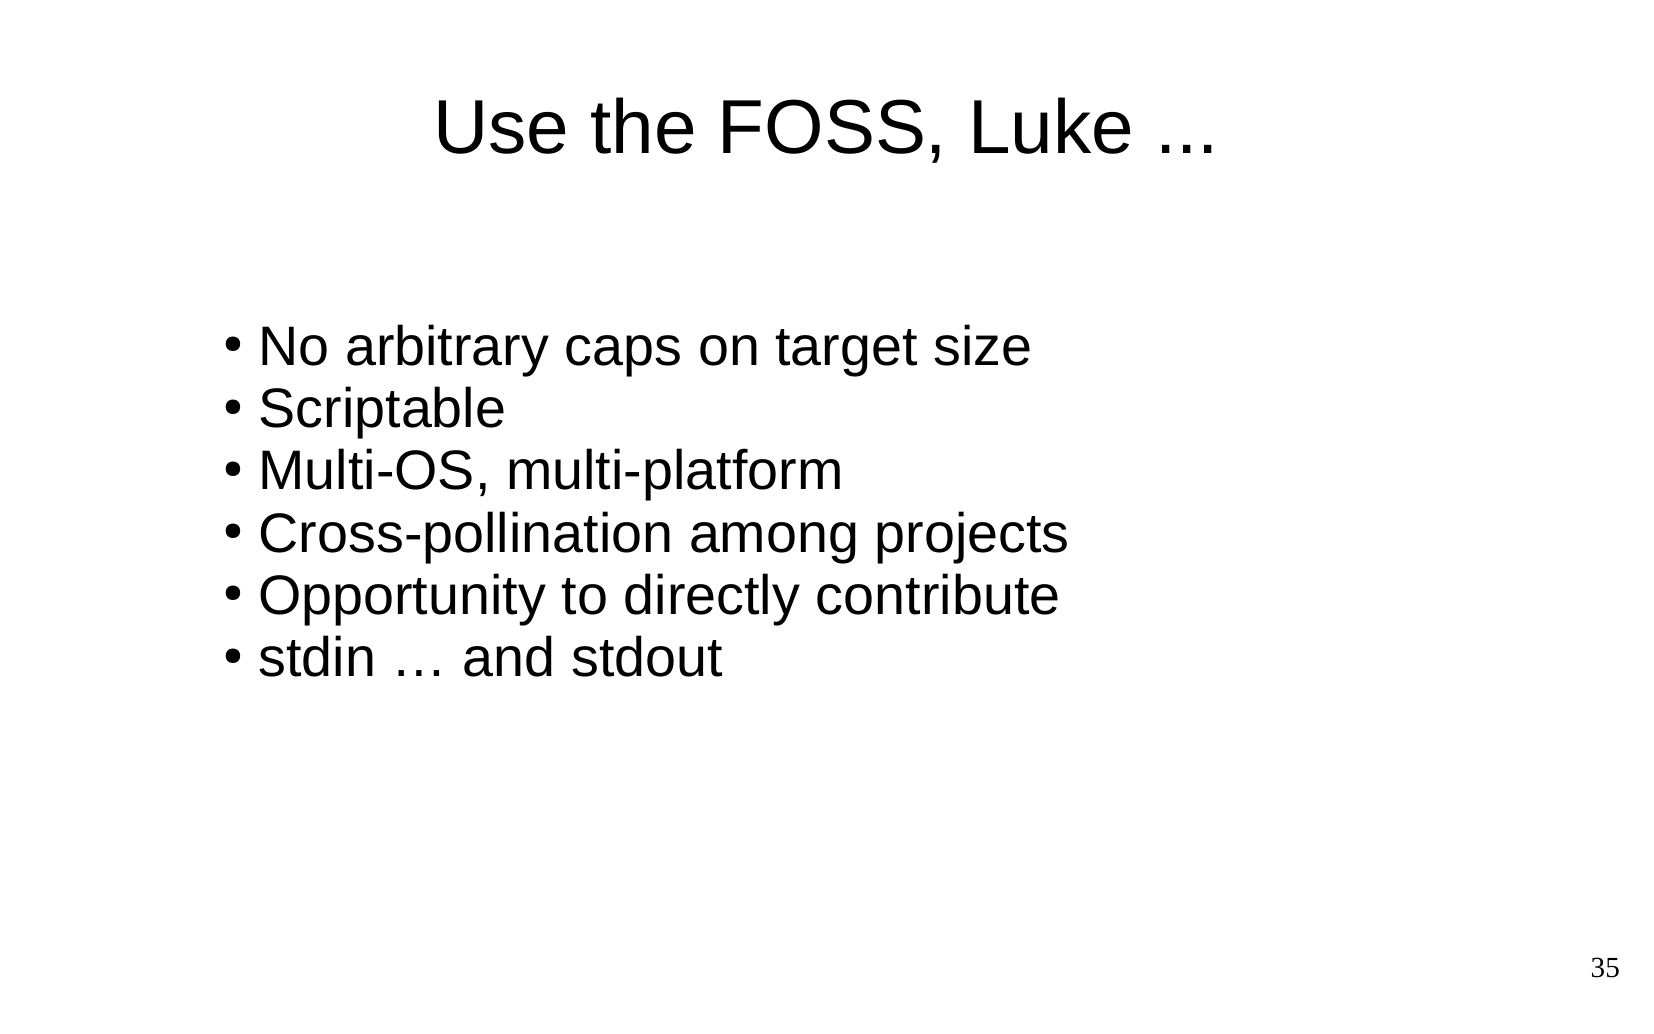

# Use the FOSS, Luke ...
No arbitrary caps on target size
Scriptable
Multi-OS, multi-platform
Cross-pollination among projects
Opportunity to directly contribute
stdin … and stdout